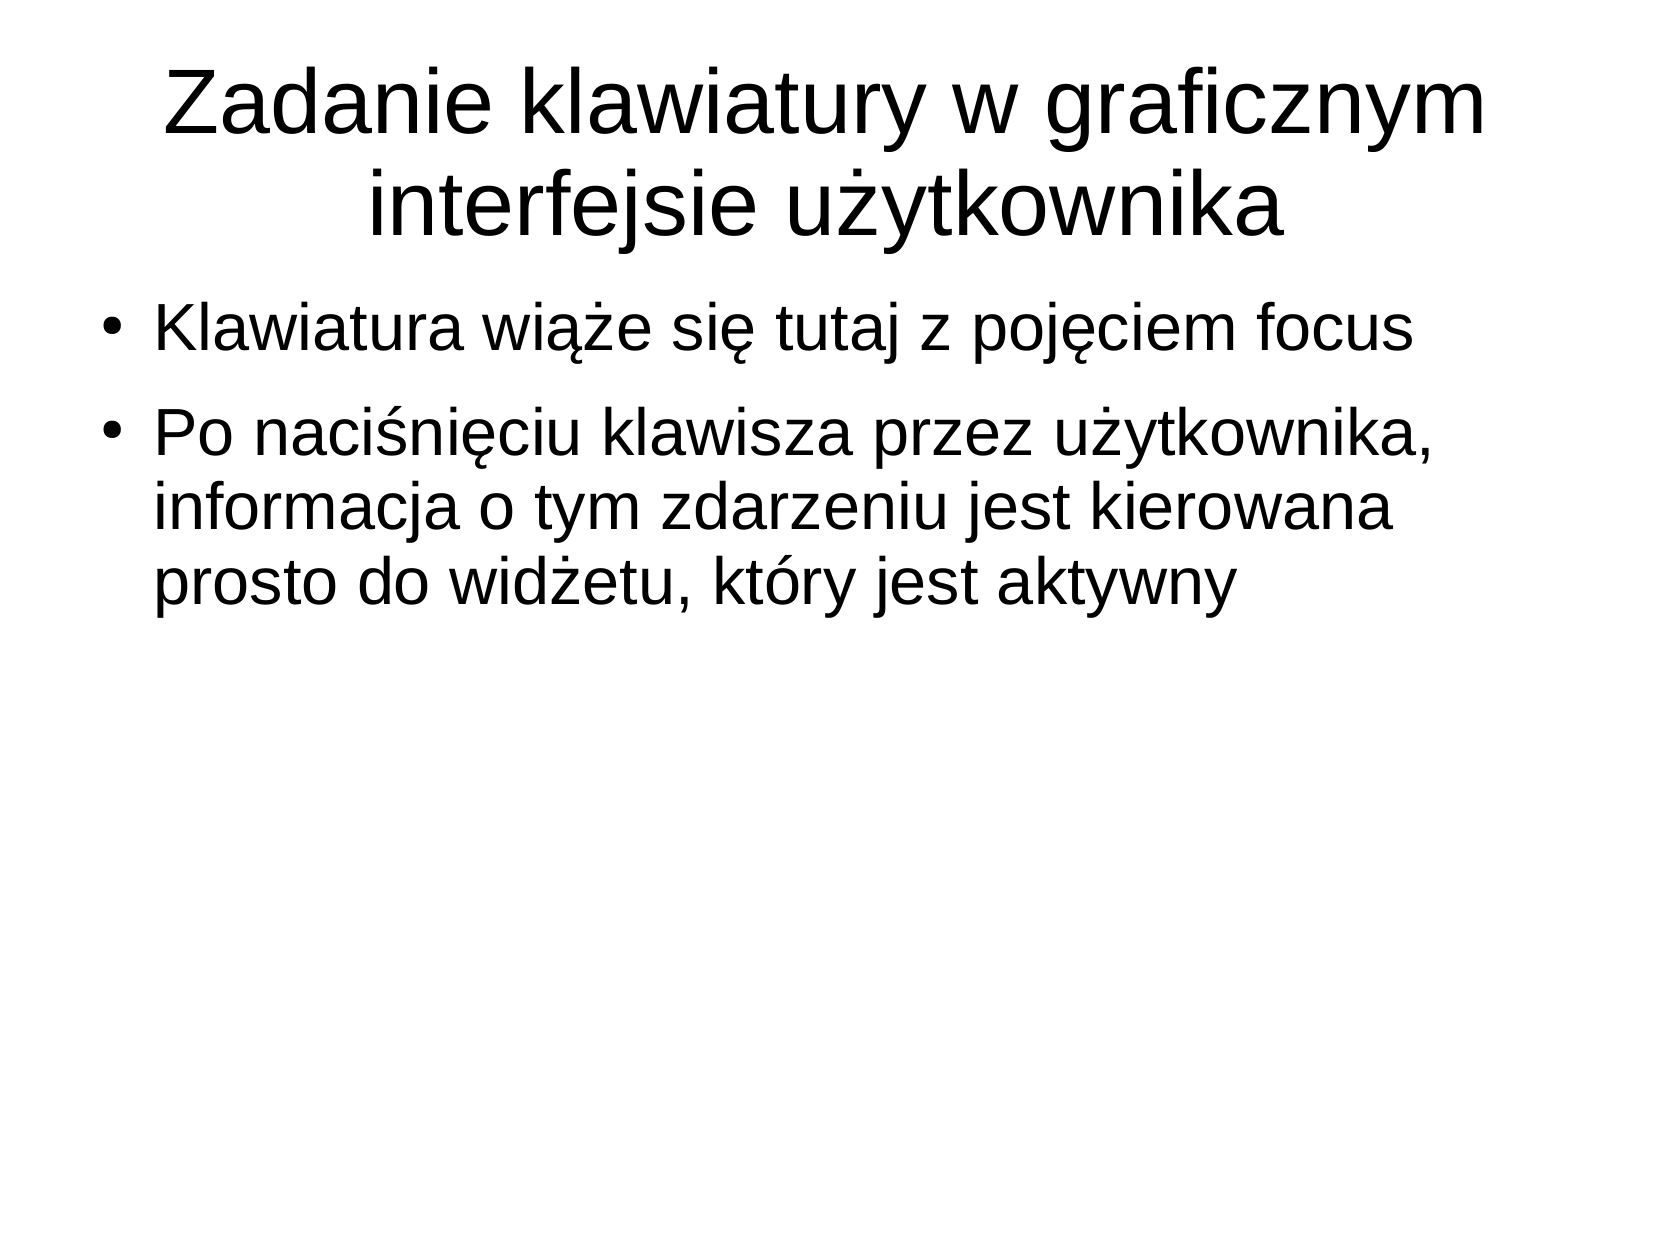

# Zadanie klawiatury w graficznym interfejsie użytkownika
Klawiatura wiąże się tutaj z pojęciem focus
Po naciśnięciu klawisza przez użytkownika, informacja o tym zdarzeniu jest kierowana prosto do widżetu, który jest aktywny